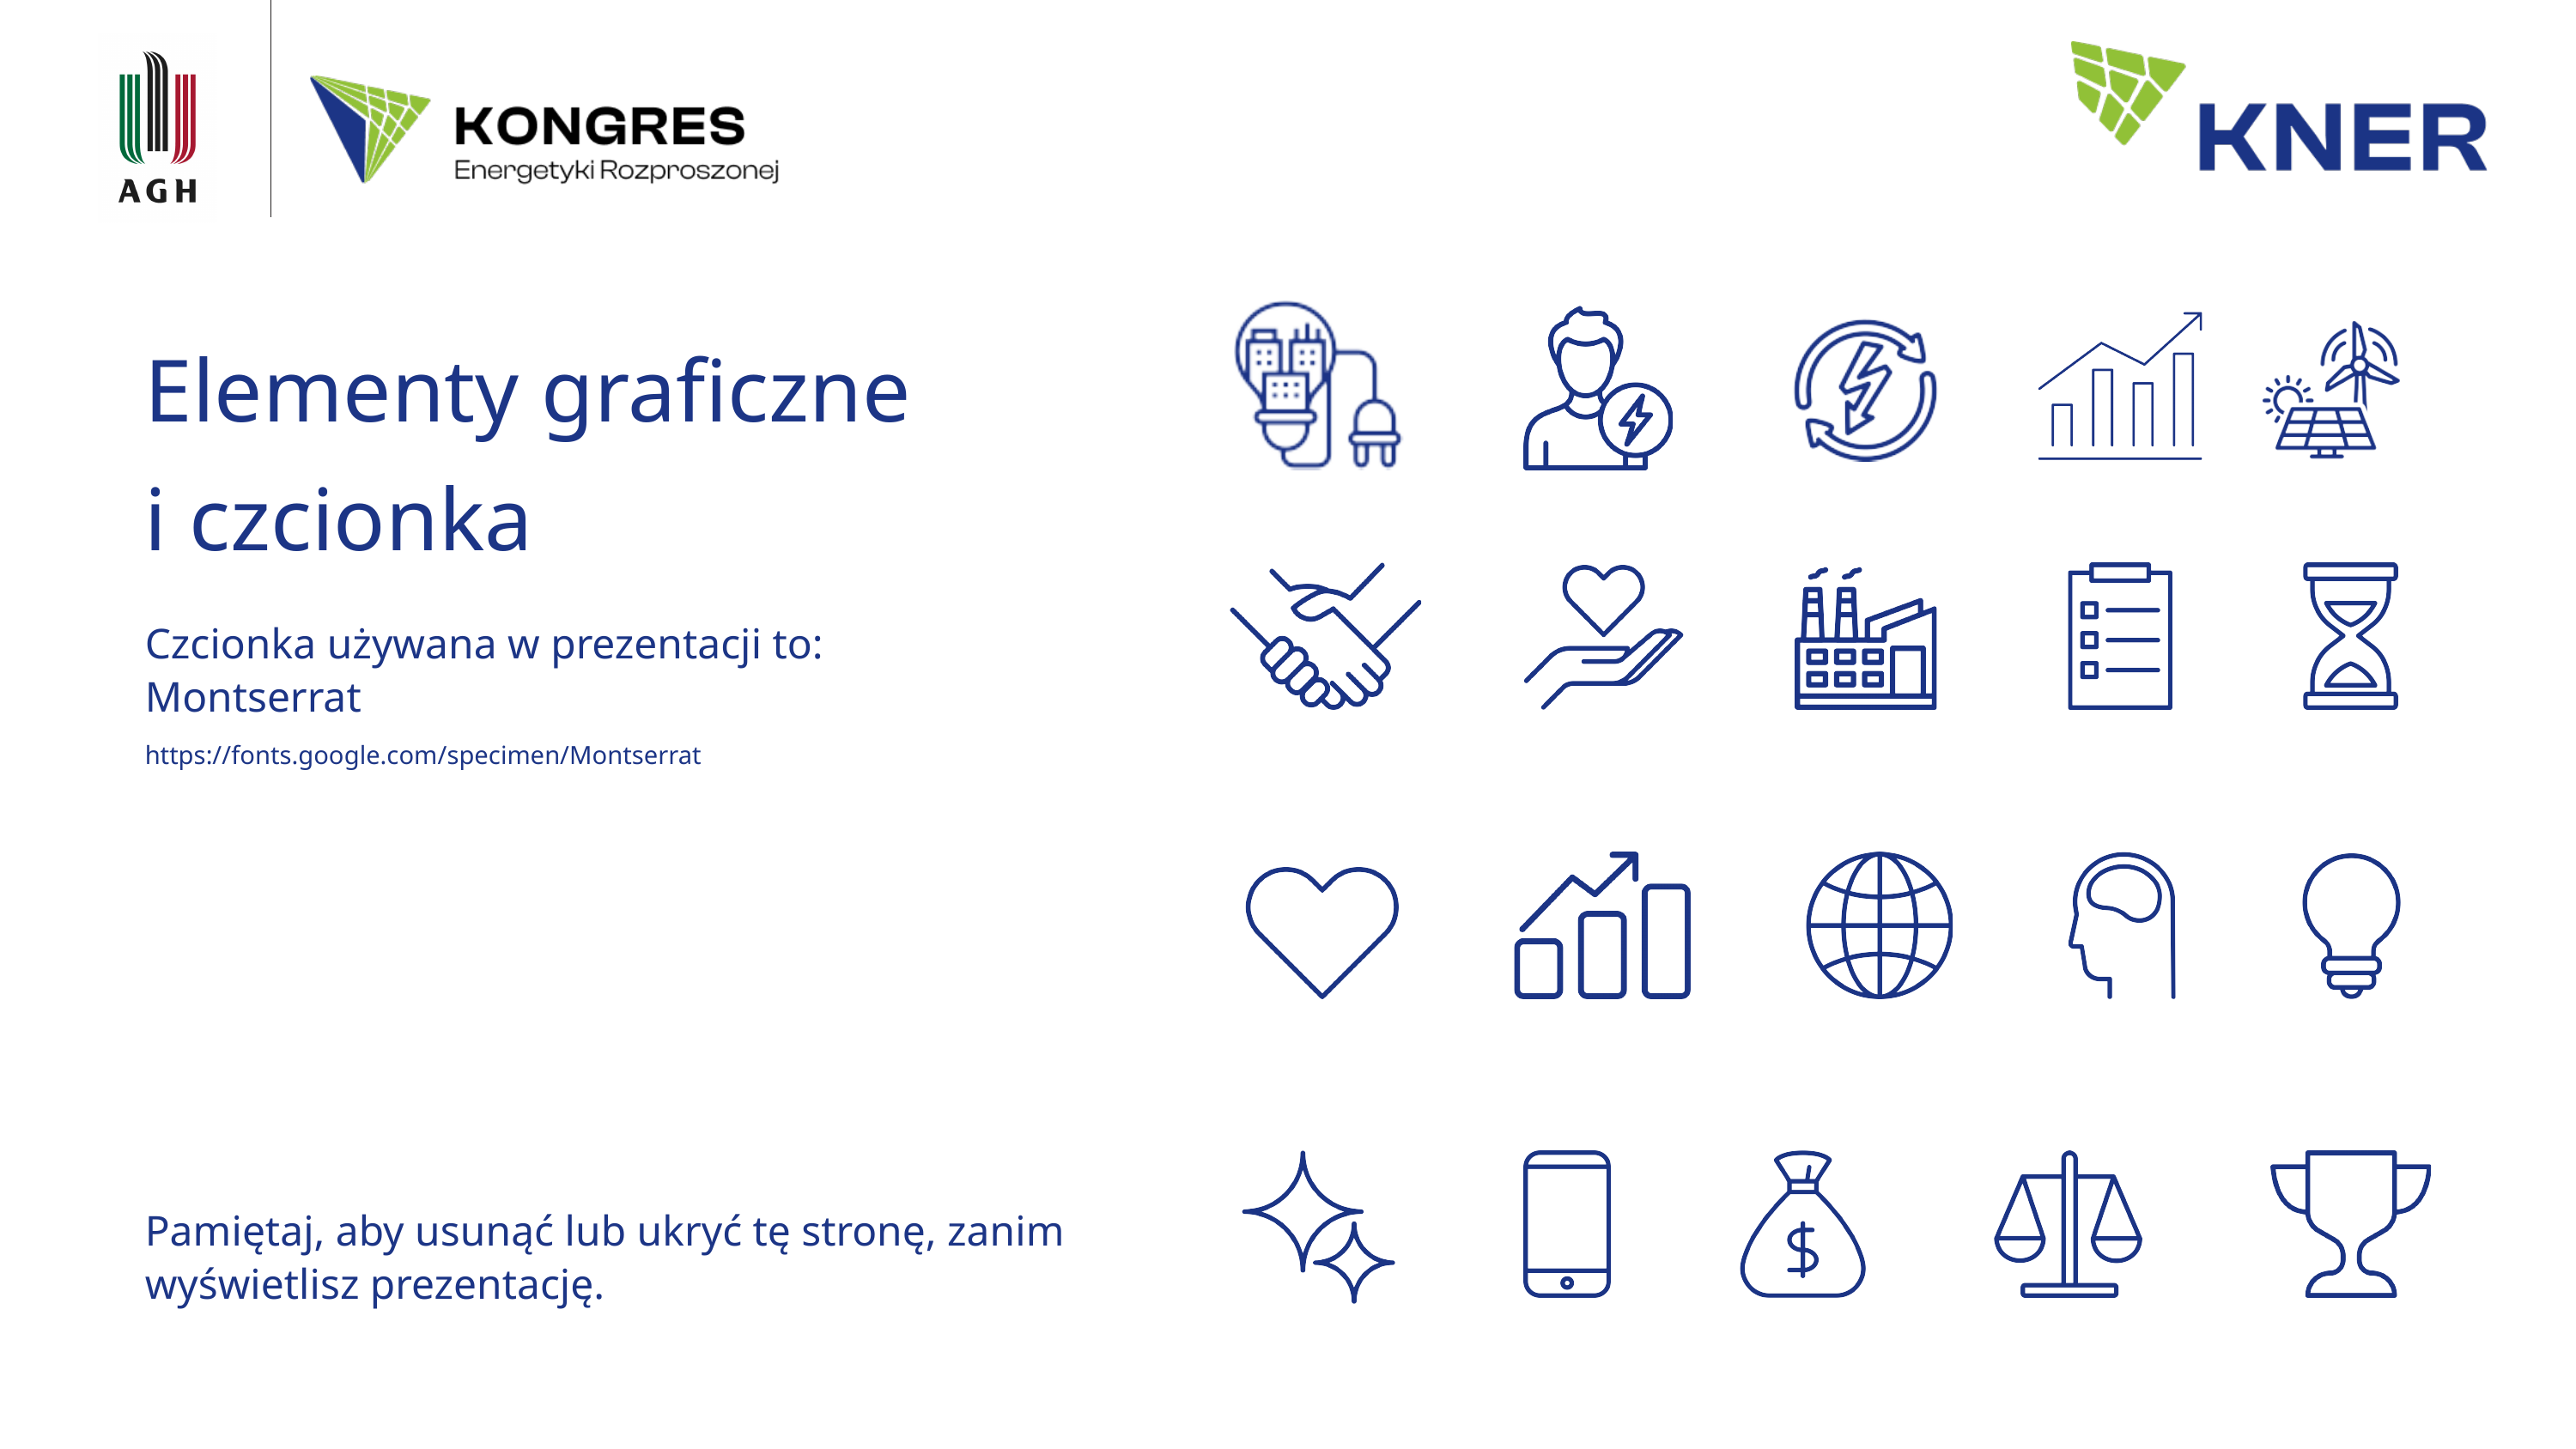

Elementy graficzne
i czcionka
Czcionka używana w prezentacji to:
Montserrat
https://fonts.google.com/specimen/Montserrat
Pamiętaj, aby usunąć lub ukryć tę stronę, zanim wyświetlisz prezentację.